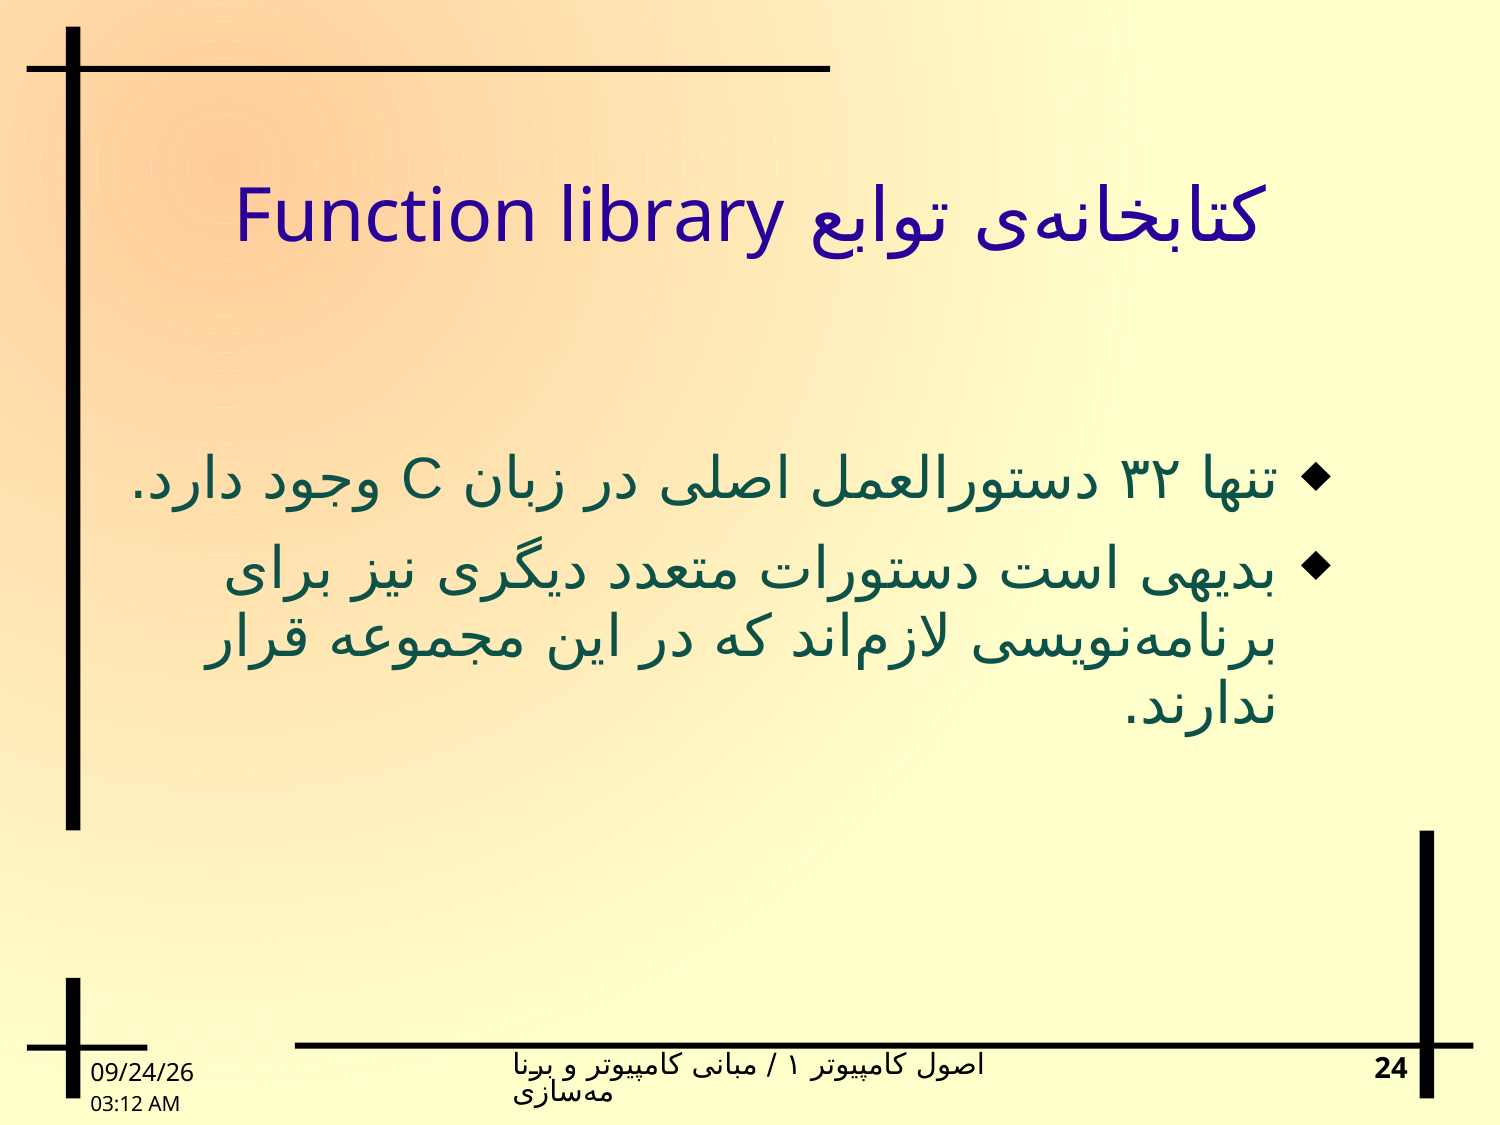

کتابخانه‌ی توابع Function library
# تنها ۳۲ دستورالعمل اصلی در زبان C وجود دارد.
بدیهی است دستورات متعدد دیگری نیز برای برنامه‌نویسی لازم‌اند که در این مجموعه قرار ندارند.
اصول کامپیوتر ۱ / مبانی کامپیوتر و برنامه‌سازی
24